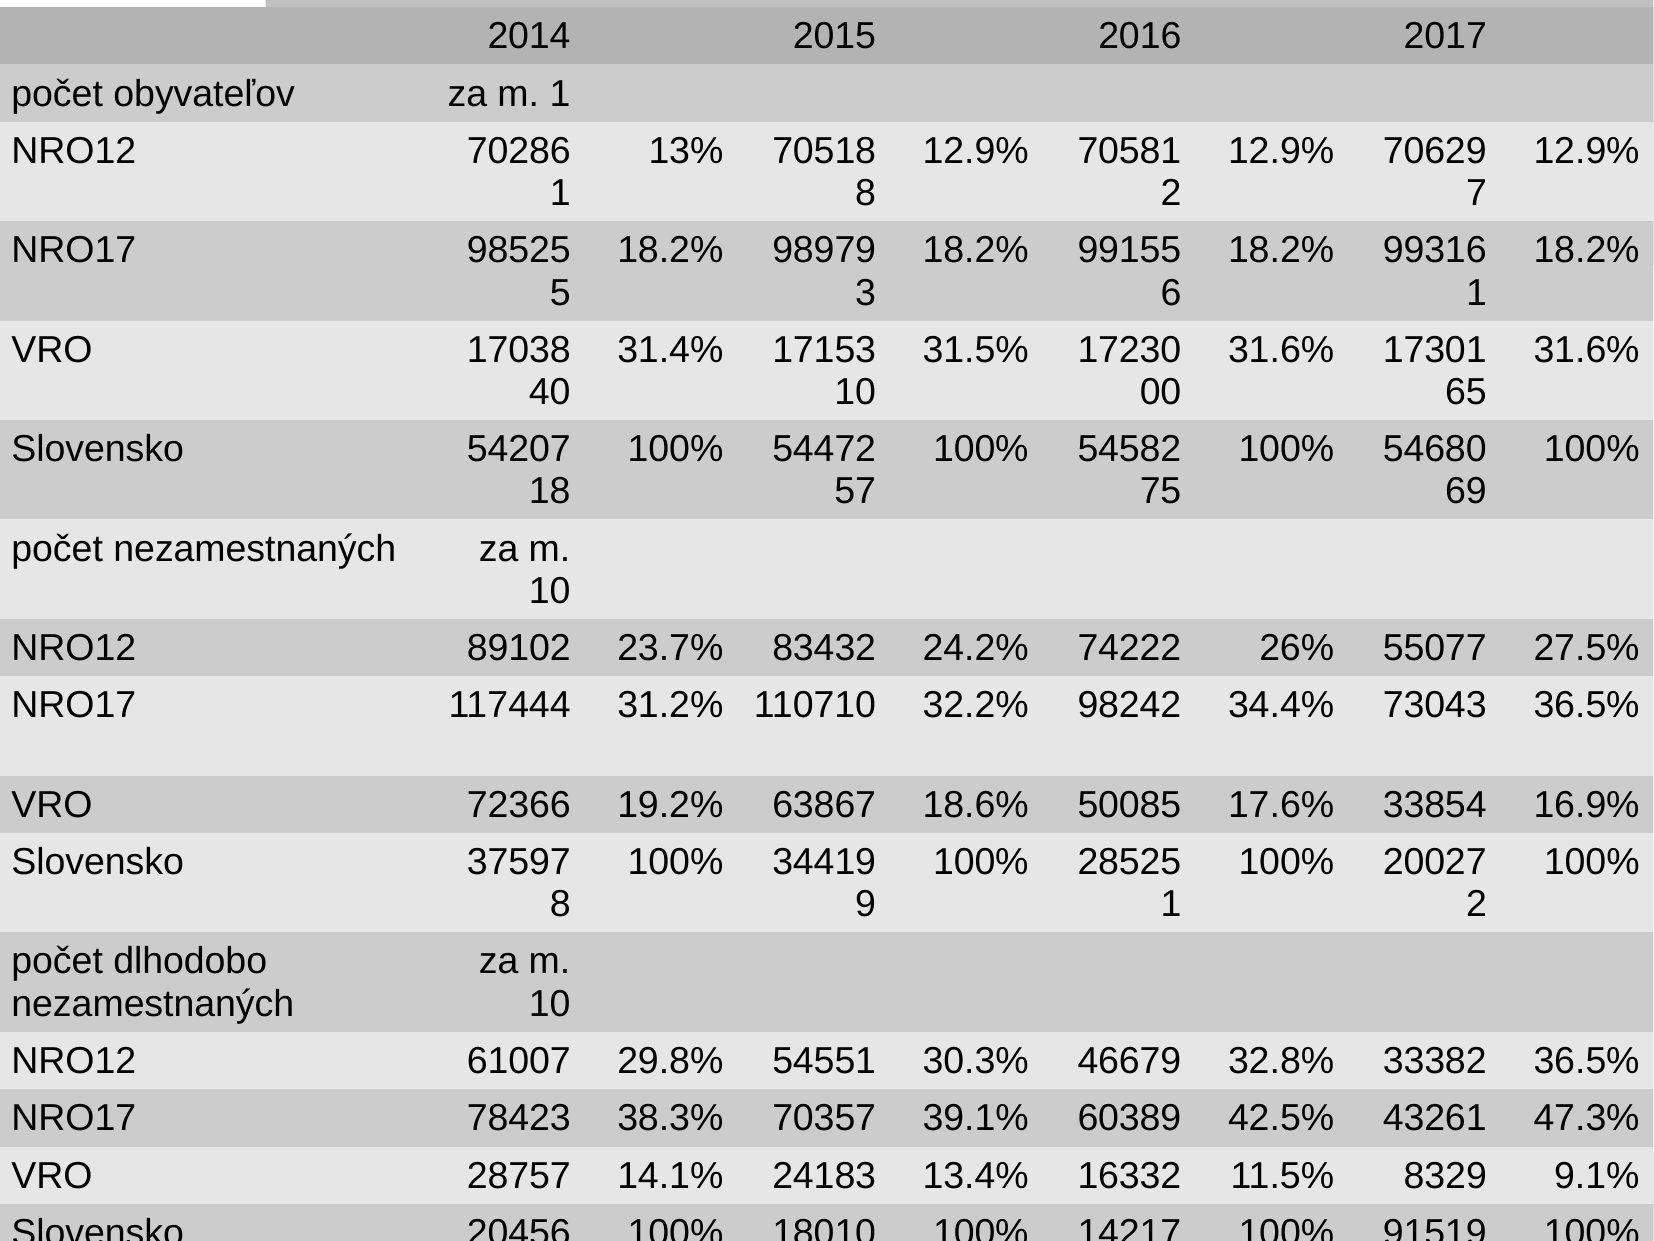

| | 2014 | | 2015 | | 2016 | | 2017 | |
| --- | --- | --- | --- | --- | --- | --- | --- | --- |
| počet obyvateľov | za m. 1 | | | | | | | |
| NRO12 | 702861 | 13% | 705188 | 12.9% | 705812 | 12.9% | 706297 | 12.9% |
| NRO17 | 985255 | 18.2% | 989793 | 18.2% | 991556 | 18.2% | 993161 | 18.2% |
| VRO | 1703840 | 31.4% | 1715310 | 31.5% | 1723000 | 31.6% | 1730165 | 31.6% |
| Slovensko | 5420718 | 100% | 5447257 | 100% | 5458275 | 100% | 5468069 | 100% |
| počet nezamestnaných | za m. 10 | | | | | | | |
| NRO12 | 89102 | 23.7% | 83432 | 24.2% | 74222 | 26% | 55077 | 27.5% |
| NRO17 | 117444 | 31.2% | 110710 | 32.2% | 98242 | 34.4% | 73043 | 36.5% |
| VRO | 72366 | 19.2% | 63867 | 18.6% | 50085 | 17.6% | 33854 | 16.9% |
| Slovensko | 375978 | 100% | 344199 | 100% | 285251 | 100% | 200272 | 100% |
| počet dlhodobo nezamestnaných | za m. 10 | | | | | | | |
| NRO12 | 61007 | 29.8% | 54551 | 30.3% | 46679 | 32.8% | 33382 | 36.5% |
| NRO17 | 78423 | 38.3% | 70357 | 39.1% | 60389 | 42.5% | 43261 | 47.3% |
| VRO | 28757 | 14.1% | 24183 | 13.4% | 16332 | 11.5% | 8329 | 9.1% |
| Slovensko | 204560 | 100% | 180101 | 100% | 142176 | 100% | 91519 | 100% |
# Vývoj NRO